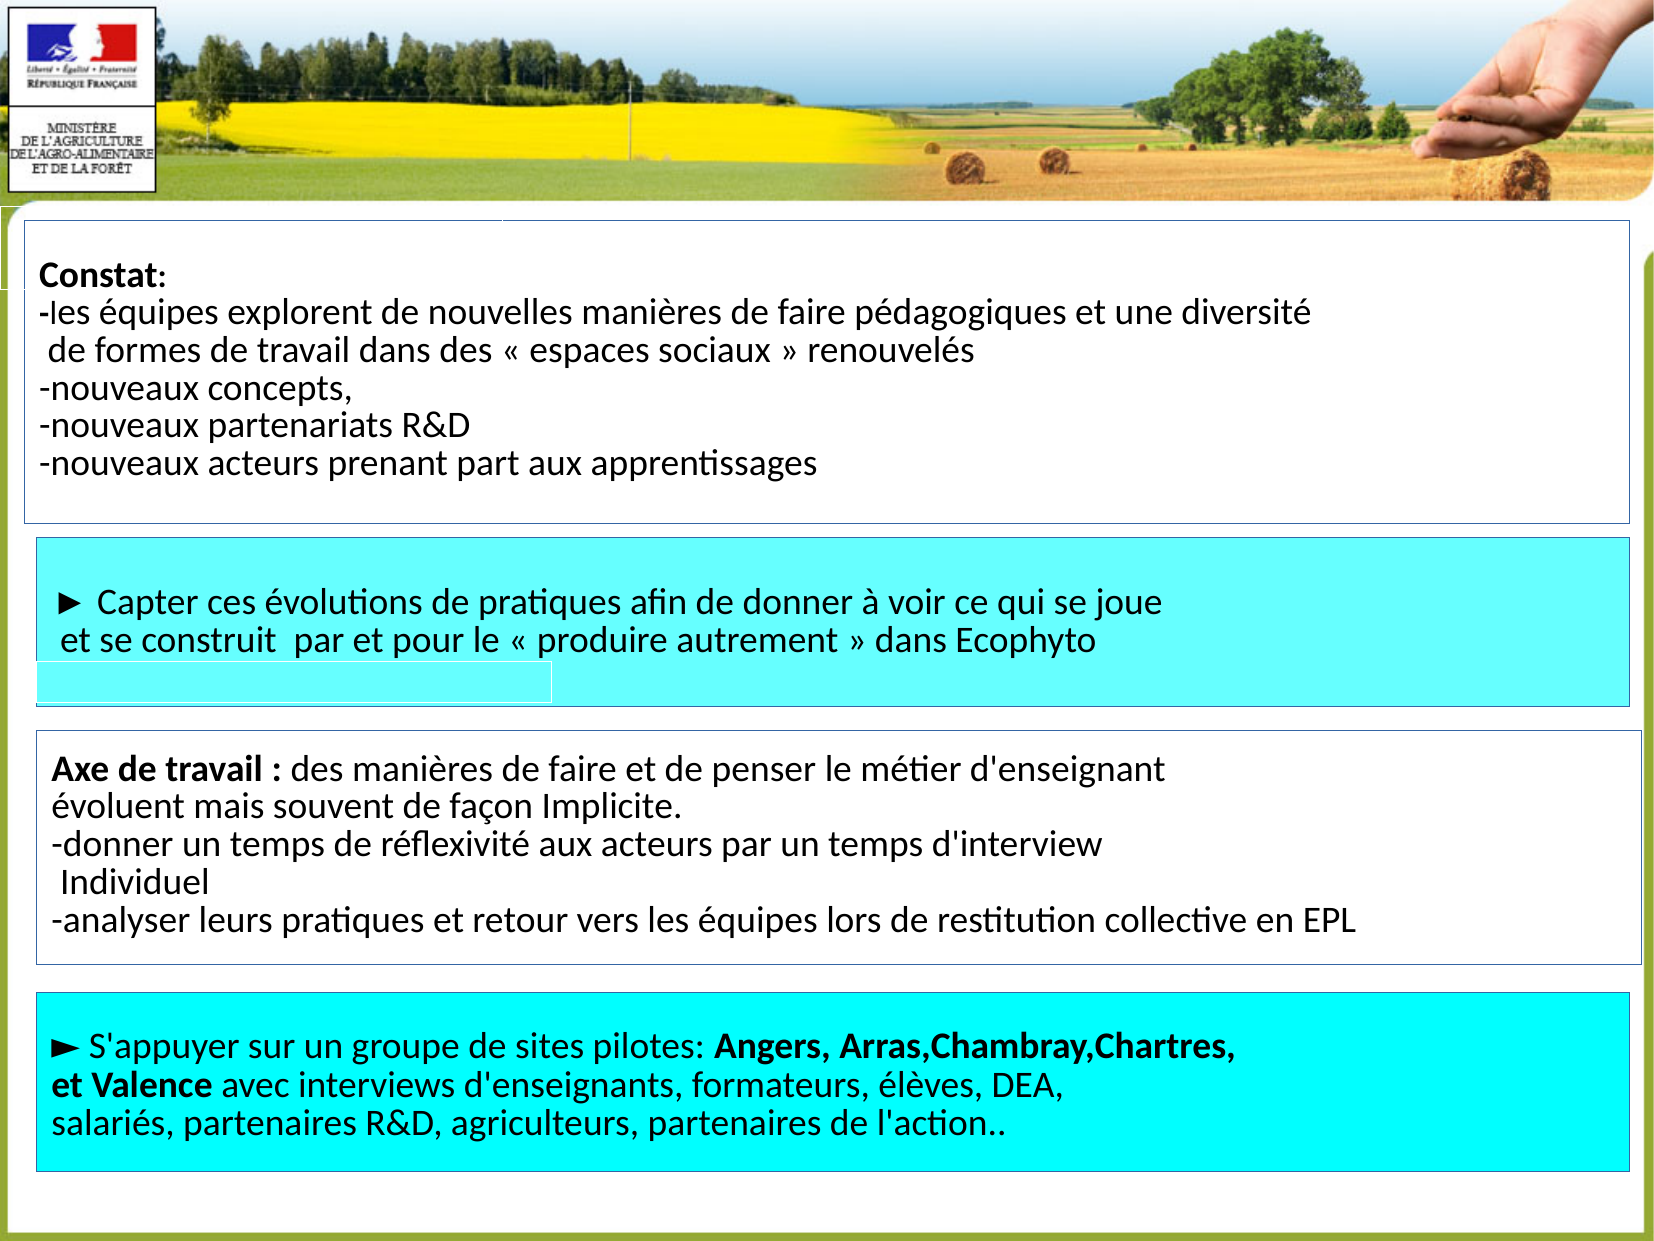

Constat:
-les équipes explorent de nouvelles manières de faire pédagogiques et une diversité
 de formes de travail dans des « espaces sociaux » renouvelés
-nouveaux concepts,
-nouveaux partenariats R&D
-nouveaux acteurs prenant part aux apprentissages
► Capter ces évolutions de pratiques afin de donner à voir ce qui se joue
 et se construit par et pour le « produire autrement » dans Ecophyto
Axe de travail : des manières de faire et de penser le métier d'enseignant
évoluent mais souvent de façon Implicite.
-donner un temps de réflexivité aux acteurs par un temps d'interview
 Individuel
-analyser leurs pratiques et retour vers les équipes lors de restitution collective en EPL
► S'appuyer sur un groupe de sites pilotes: Angers, Arras,Chambray,Chartres,
et Valence avec interviews d'enseignants, formateurs, élèves, DEA,
salariés, partenaires R&D, agriculteurs, partenaires de l'action..